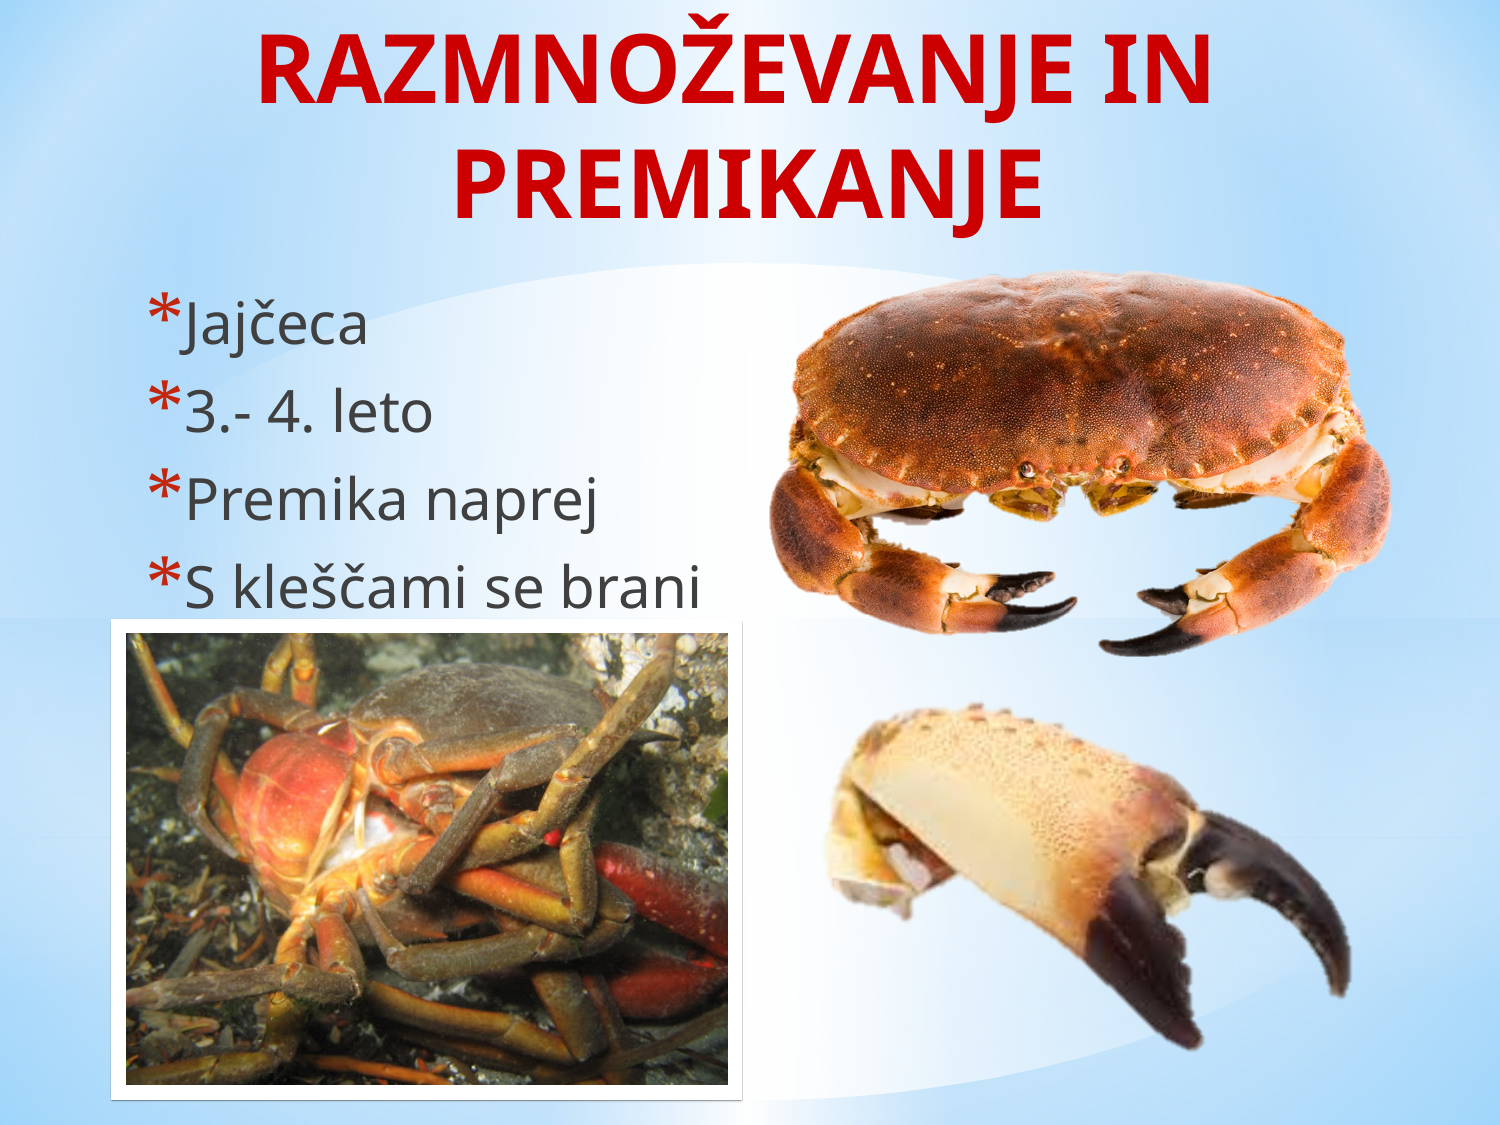

# RAZMNOŽEVANJE IN PREMIKANJE
Jajčeca
3.- 4. leto
Premika naprej
S kleščami se brani